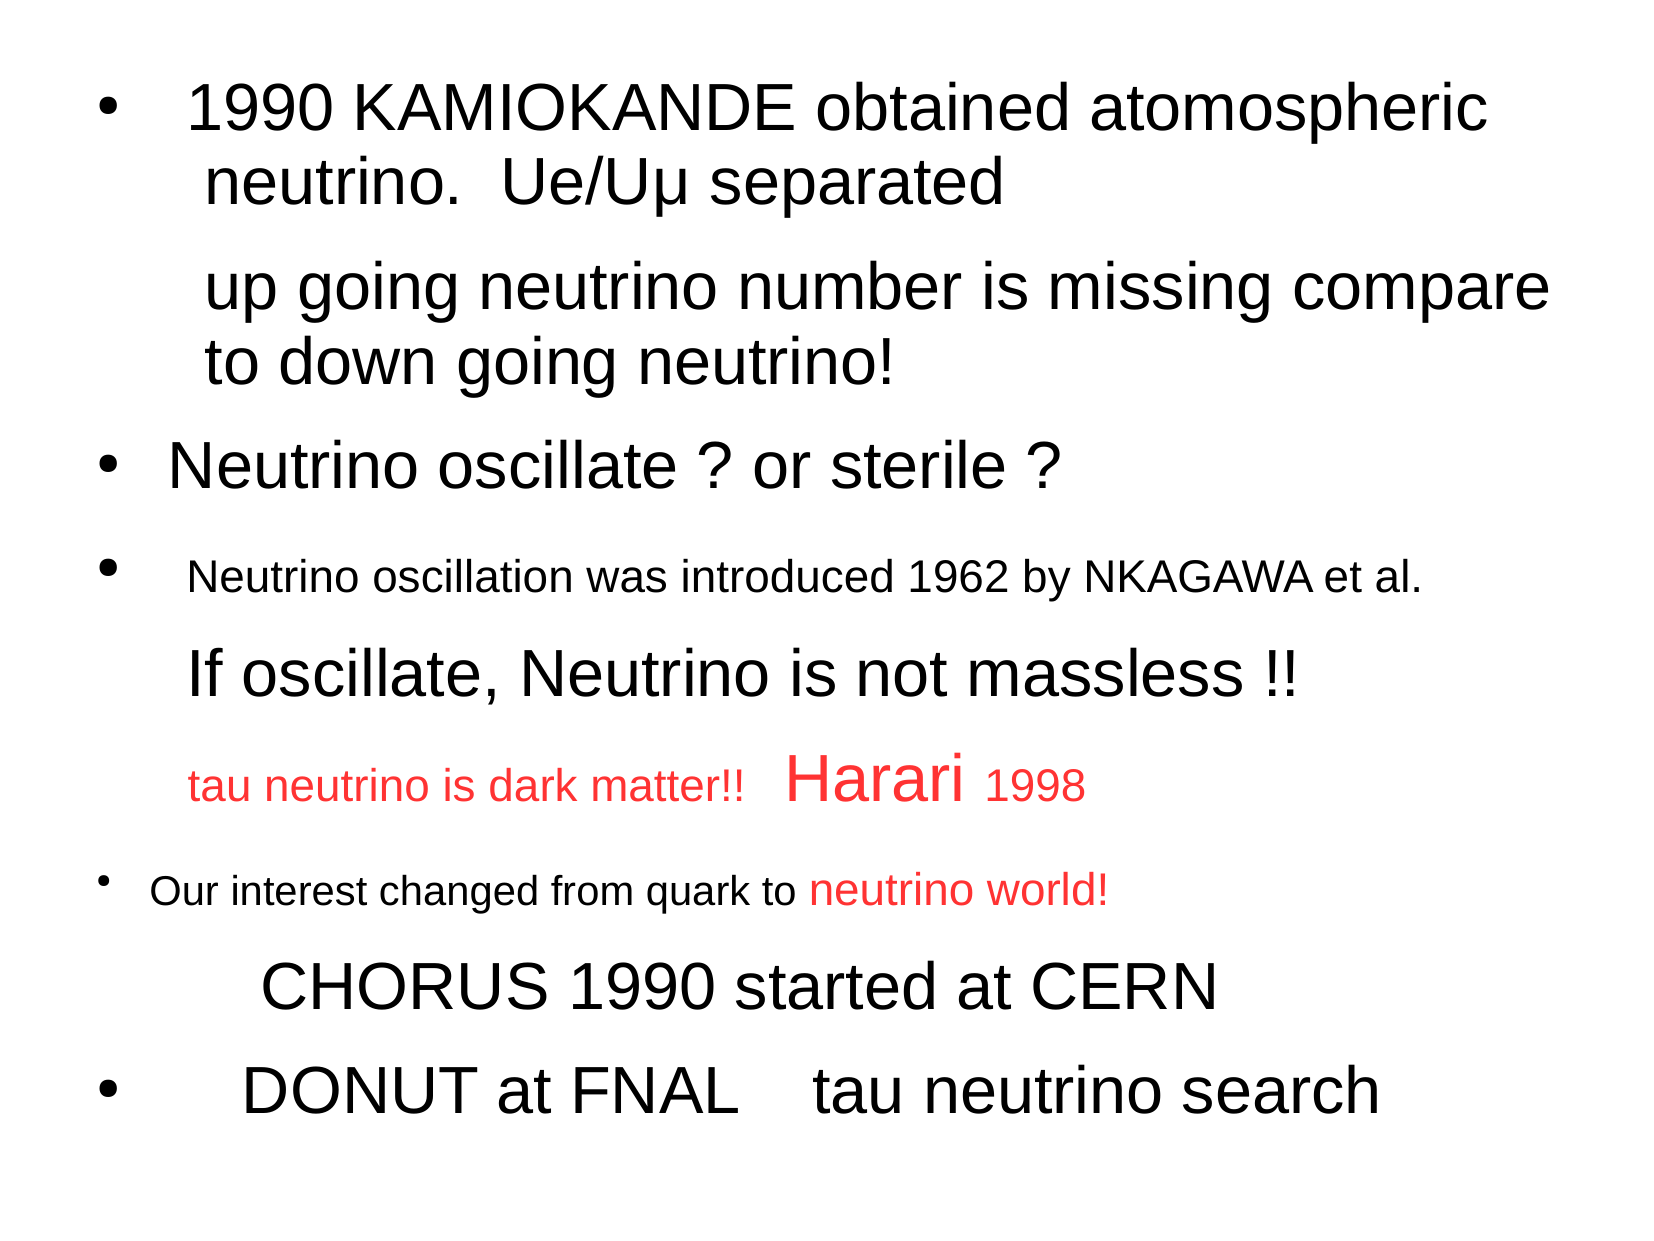

# 1990 KAMIOKANDE obtained atomospheric neutrino. Ue/Uμ separated
 up going neutrino number is missing compare to down going neutrino!
 Neutrino oscillate ? or sterile ?
 Neutrino oscillation was introduced 1962 by NKAGAWA et al.
 If oscillate, Neutrino is not massless !!
 tau neutrino is dark matter!! Harari 1998
Our interest changed from quark to neutrino world!
 CHORUS 1990 started at CERN
 DONUT at FNAL tau neutrino search